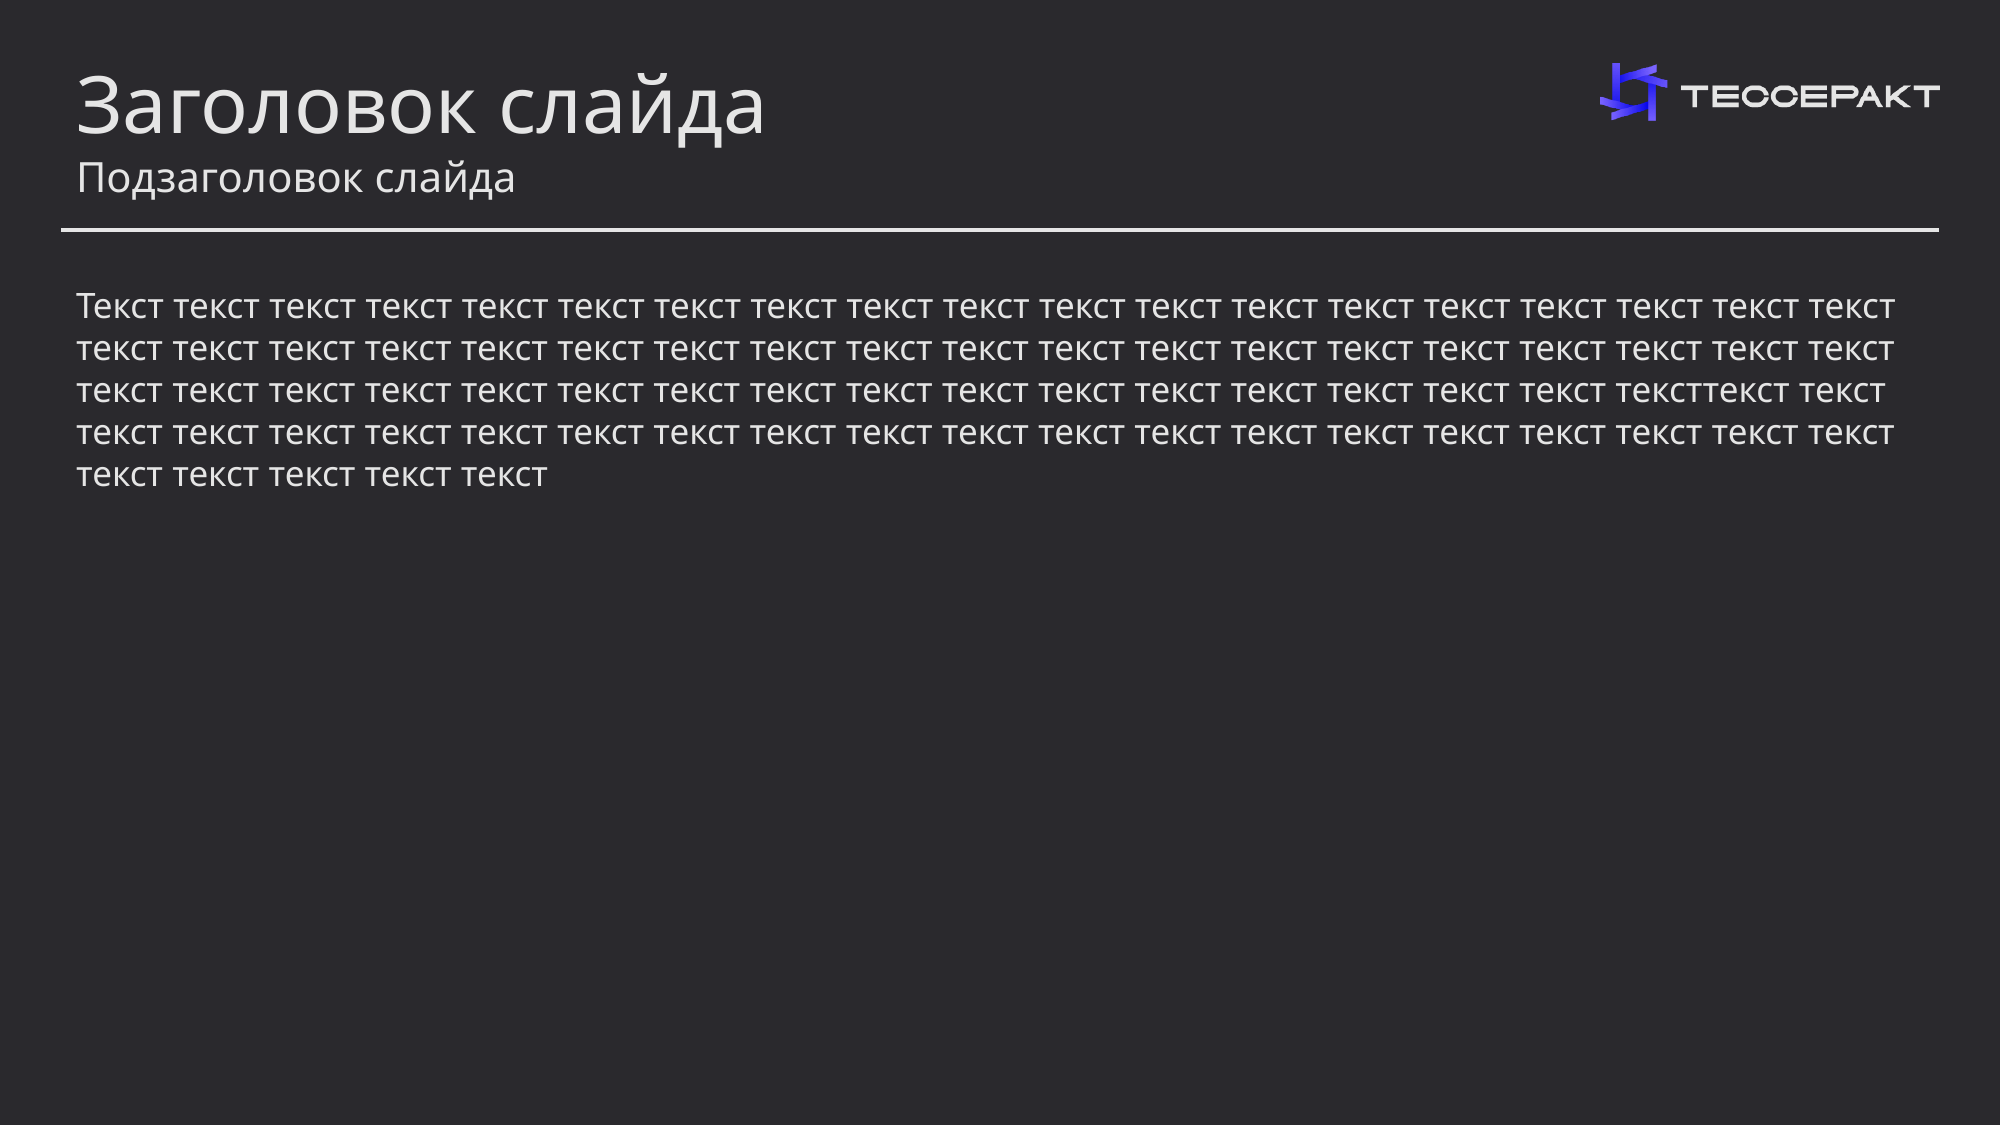

# Заголовок слайда
Подзаголовок слайда
Текст текст текст текст текст текст текст текст текст текст текст текст текст текст текст текст текст текст текст текст текст текст текст текст текст текст текст текст текст текст текст текст текст текст текст текст текст текст текст текст текст текст текст текст текст текст текст текст текст текст текст текст текст текст тексттекст текст текст текст текст текст текст текст текст текст текст текст текст текст текст текст текст текст текст текст текст текст текст текст текст текст